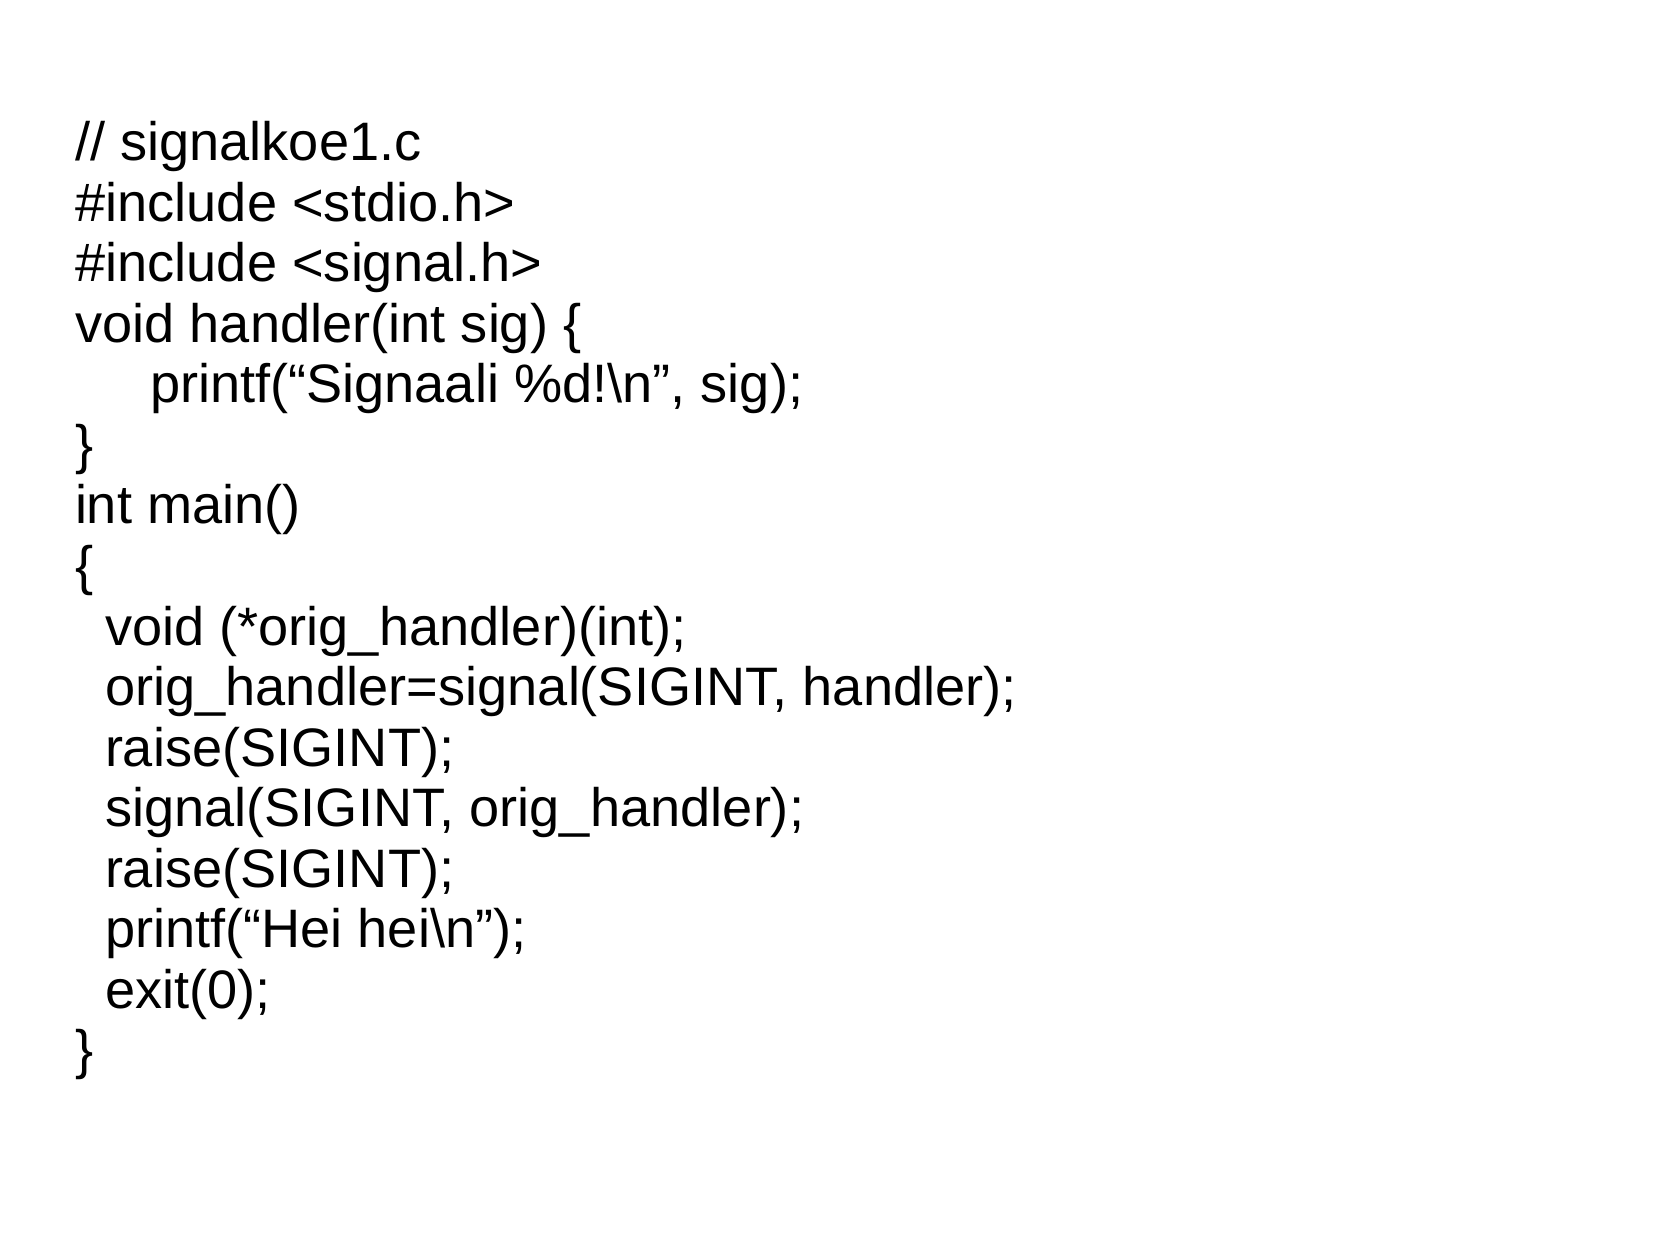

// signalkoe1.c
#include <stdio.h>
#include <signal.h>
void handler(int sig) {
	printf(“Signaali %d!\n”, sig);
}
int main()
{
 void (*orig_handler)(int);
 orig_handler=signal(SIGINT, handler);
 raise(SIGINT);
 signal(SIGINT, orig_handler);
 raise(SIGINT);
 printf(“Hei hei\n”);
 exit(0);
}